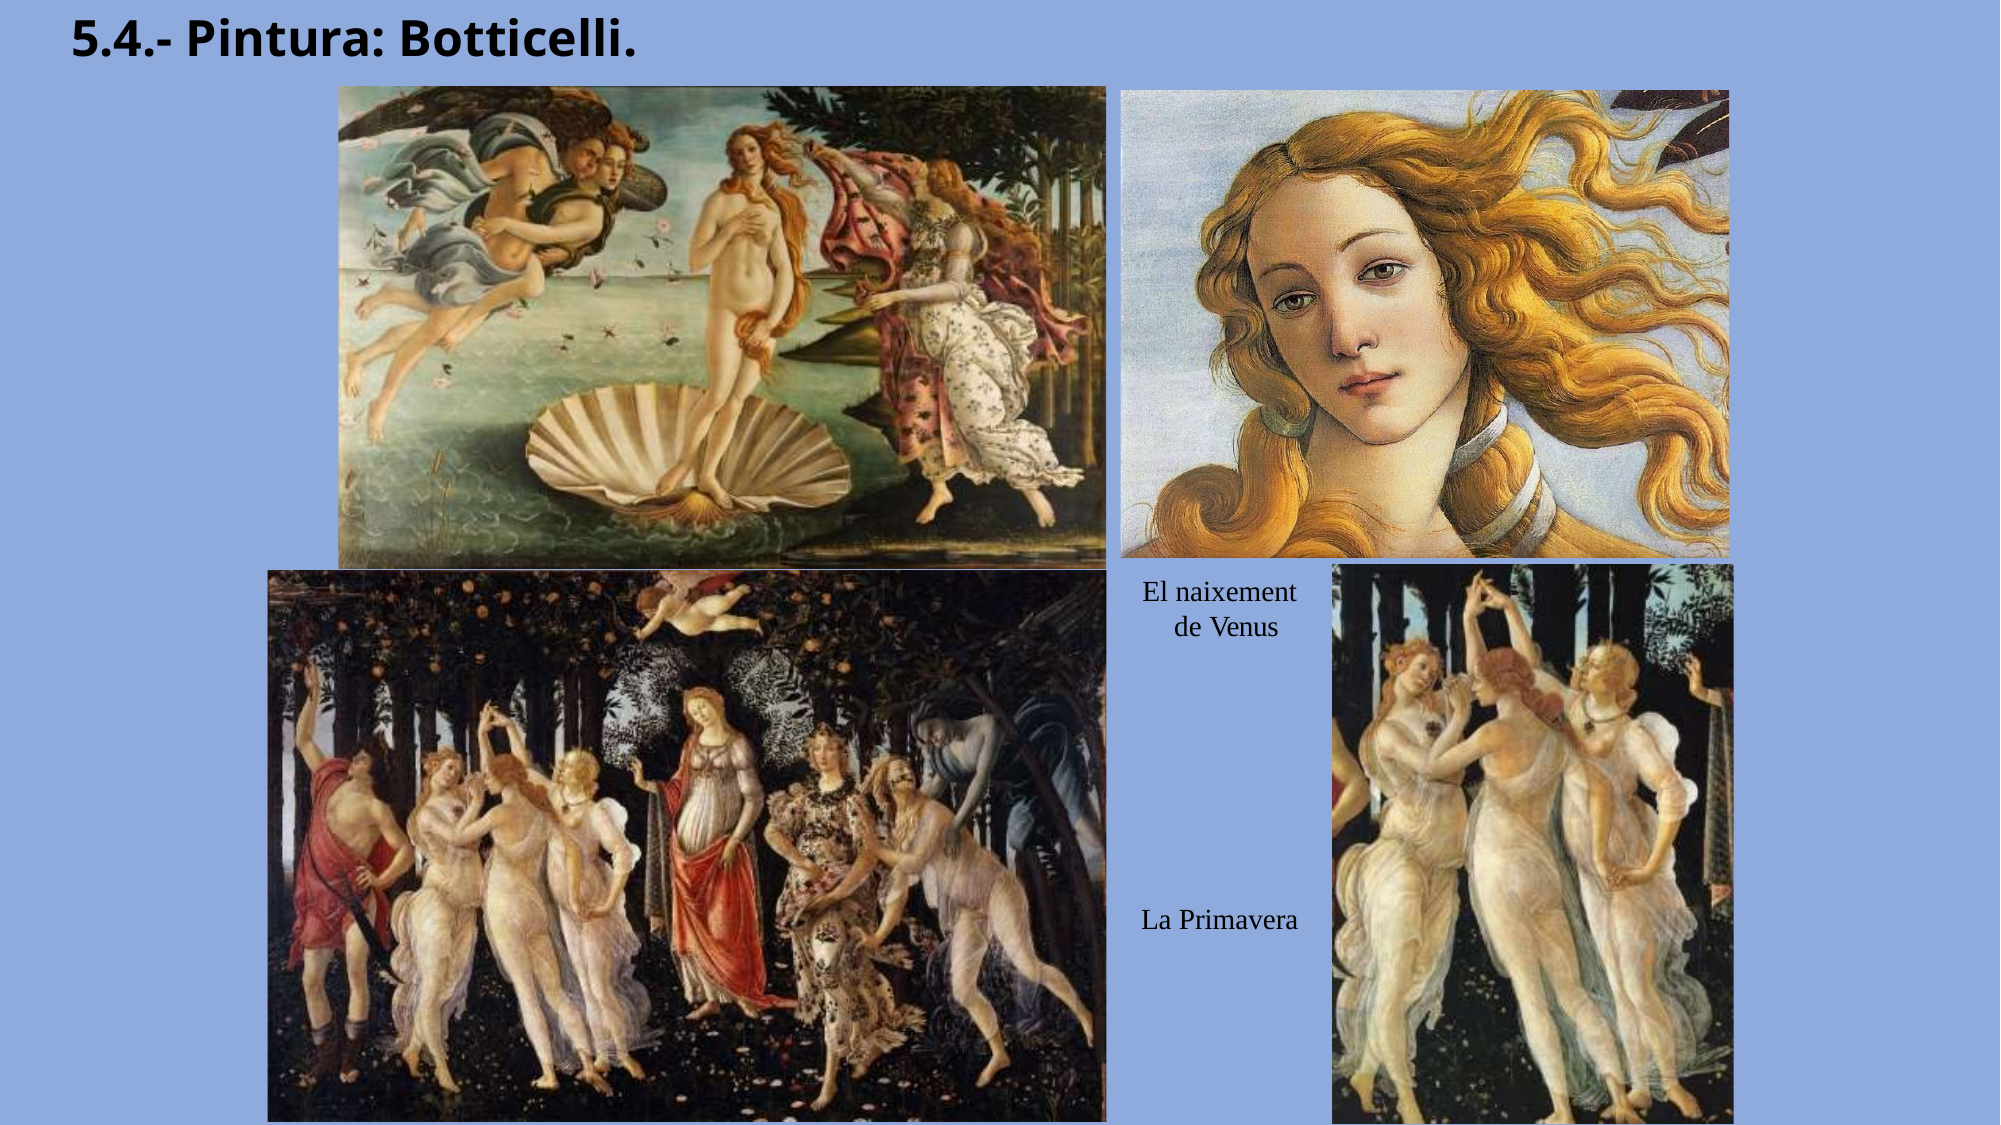

# 5.4.- Pintura: Botticelli.
El naixement de Venus
La Primavera